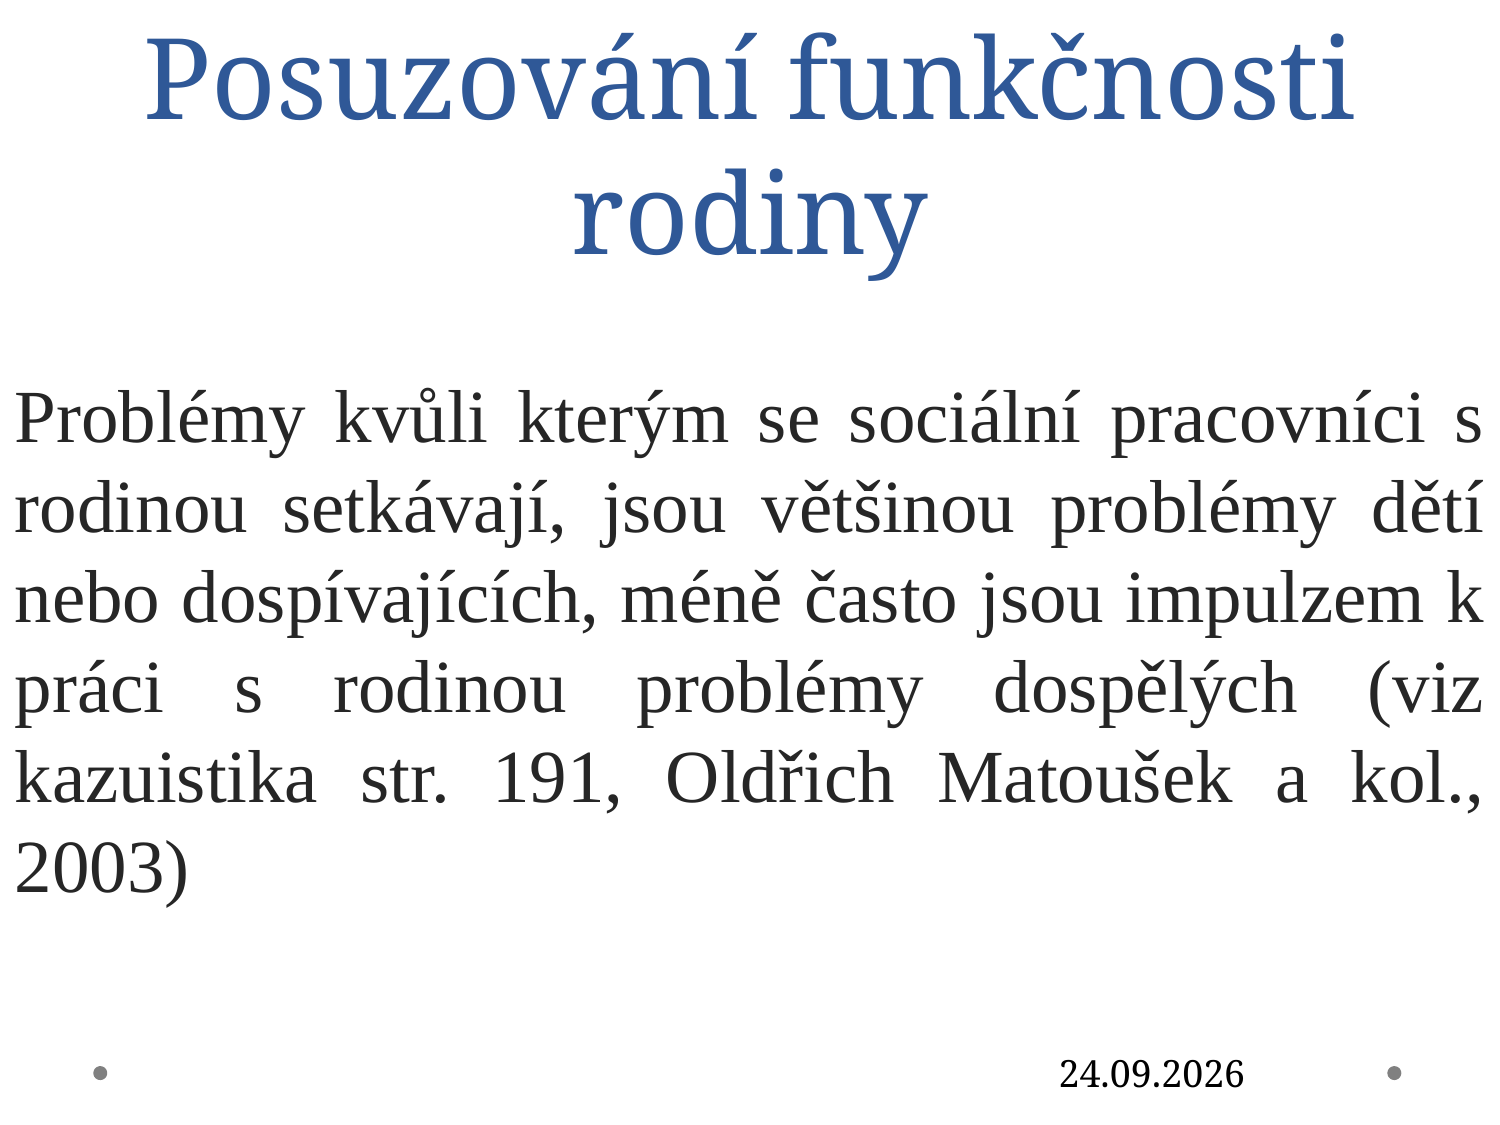

# Posuzování funkčnosti rodiny
Problémy kvůli kterým se sociální pracovníci s rodinou setkávají, jsou většinou problémy dětí nebo dospívajících, méně často jsou impulzem k práci s rodinou problémy dospělých (viz kazuistika str. 191, Oldřich Matoušek a kol., 2003)